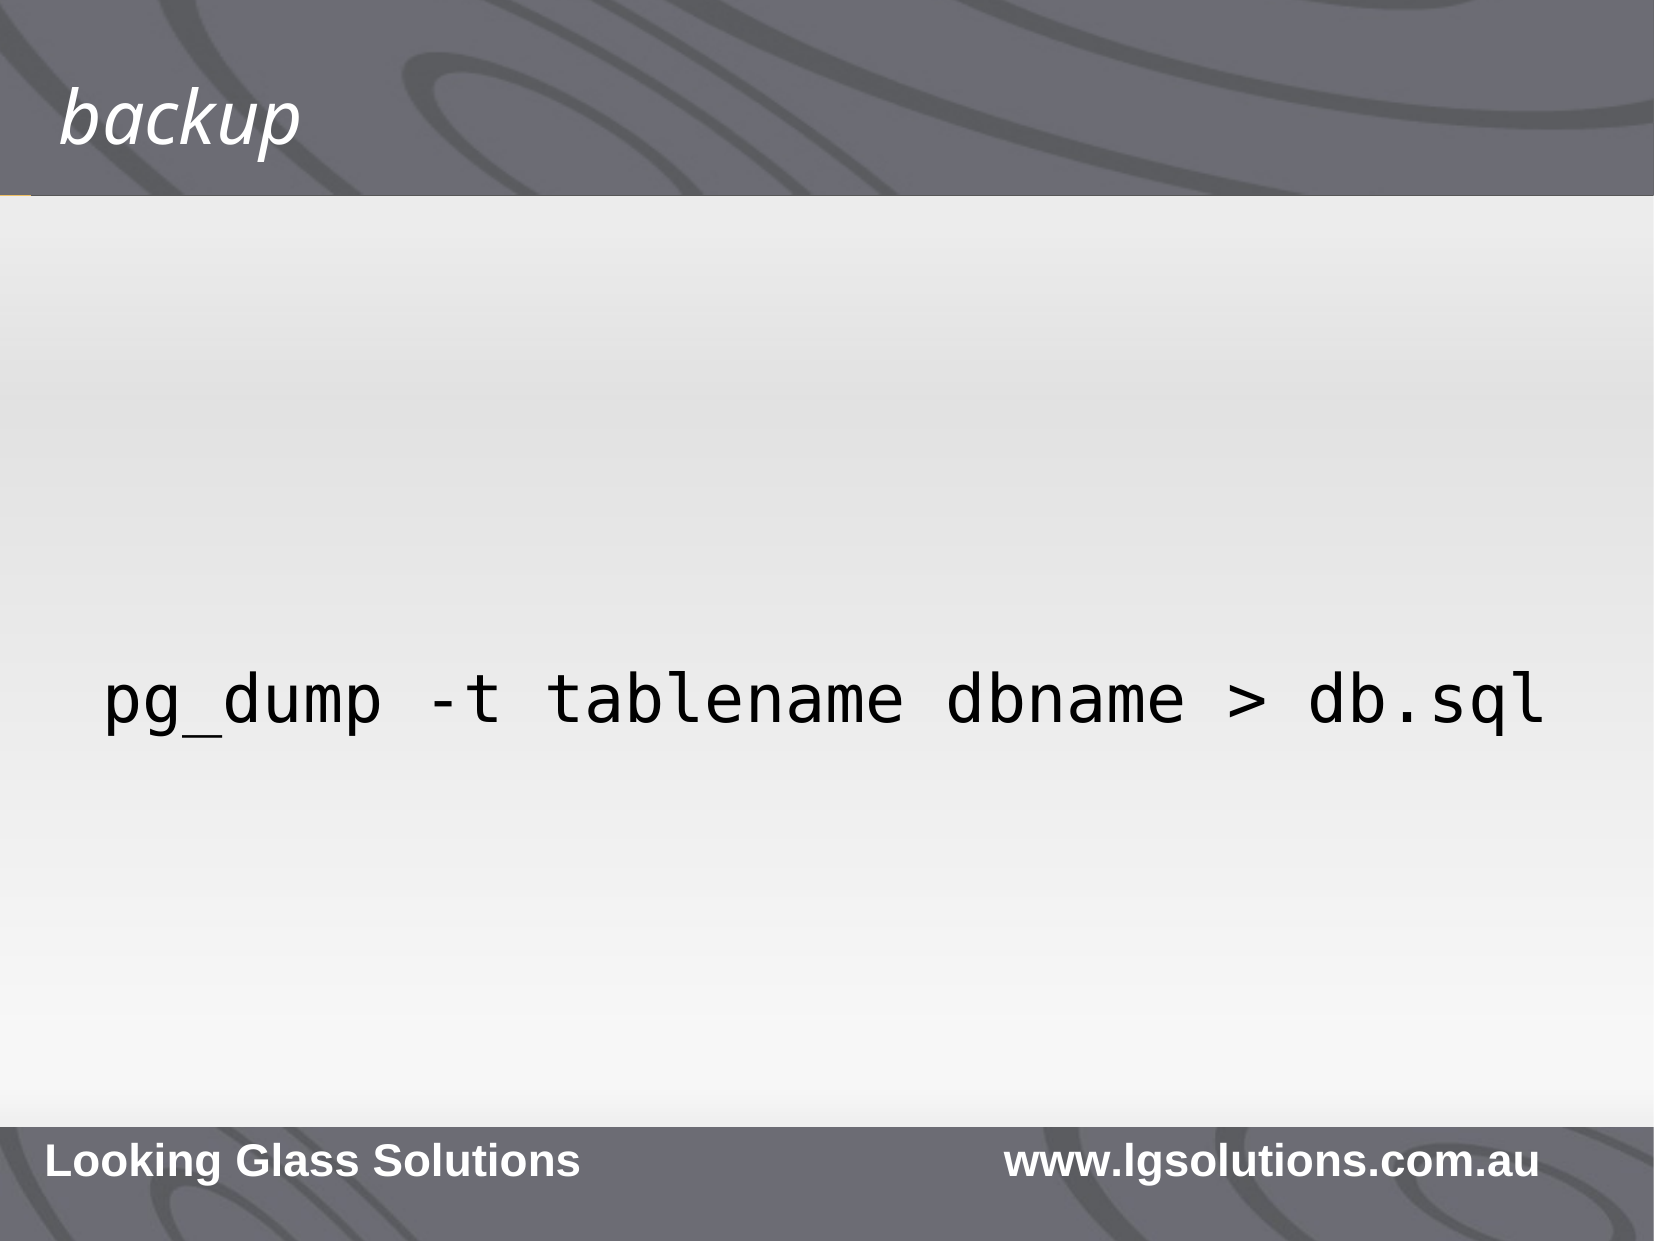

# backup
pg_dump -t tablename dbname > db.sql